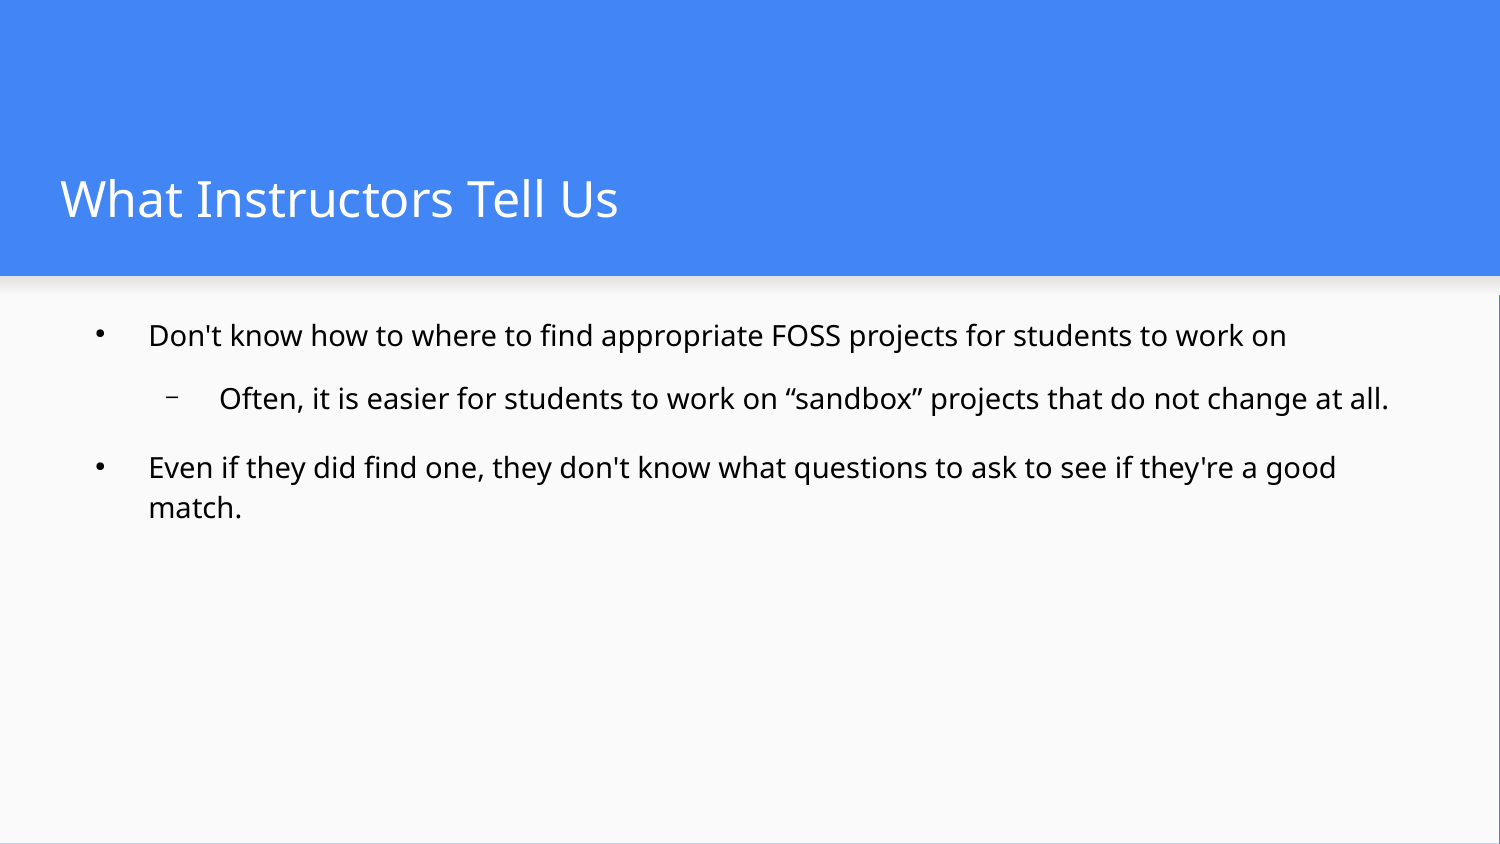

# What Instructors Tell Us
Don't know how to where to find appropriate FOSS projects for students to work on
Often, it is easier for students to work on “sandbox” projects that do not change at all.
Even if they did find one, they don't know what questions to ask to see if they're a good match.